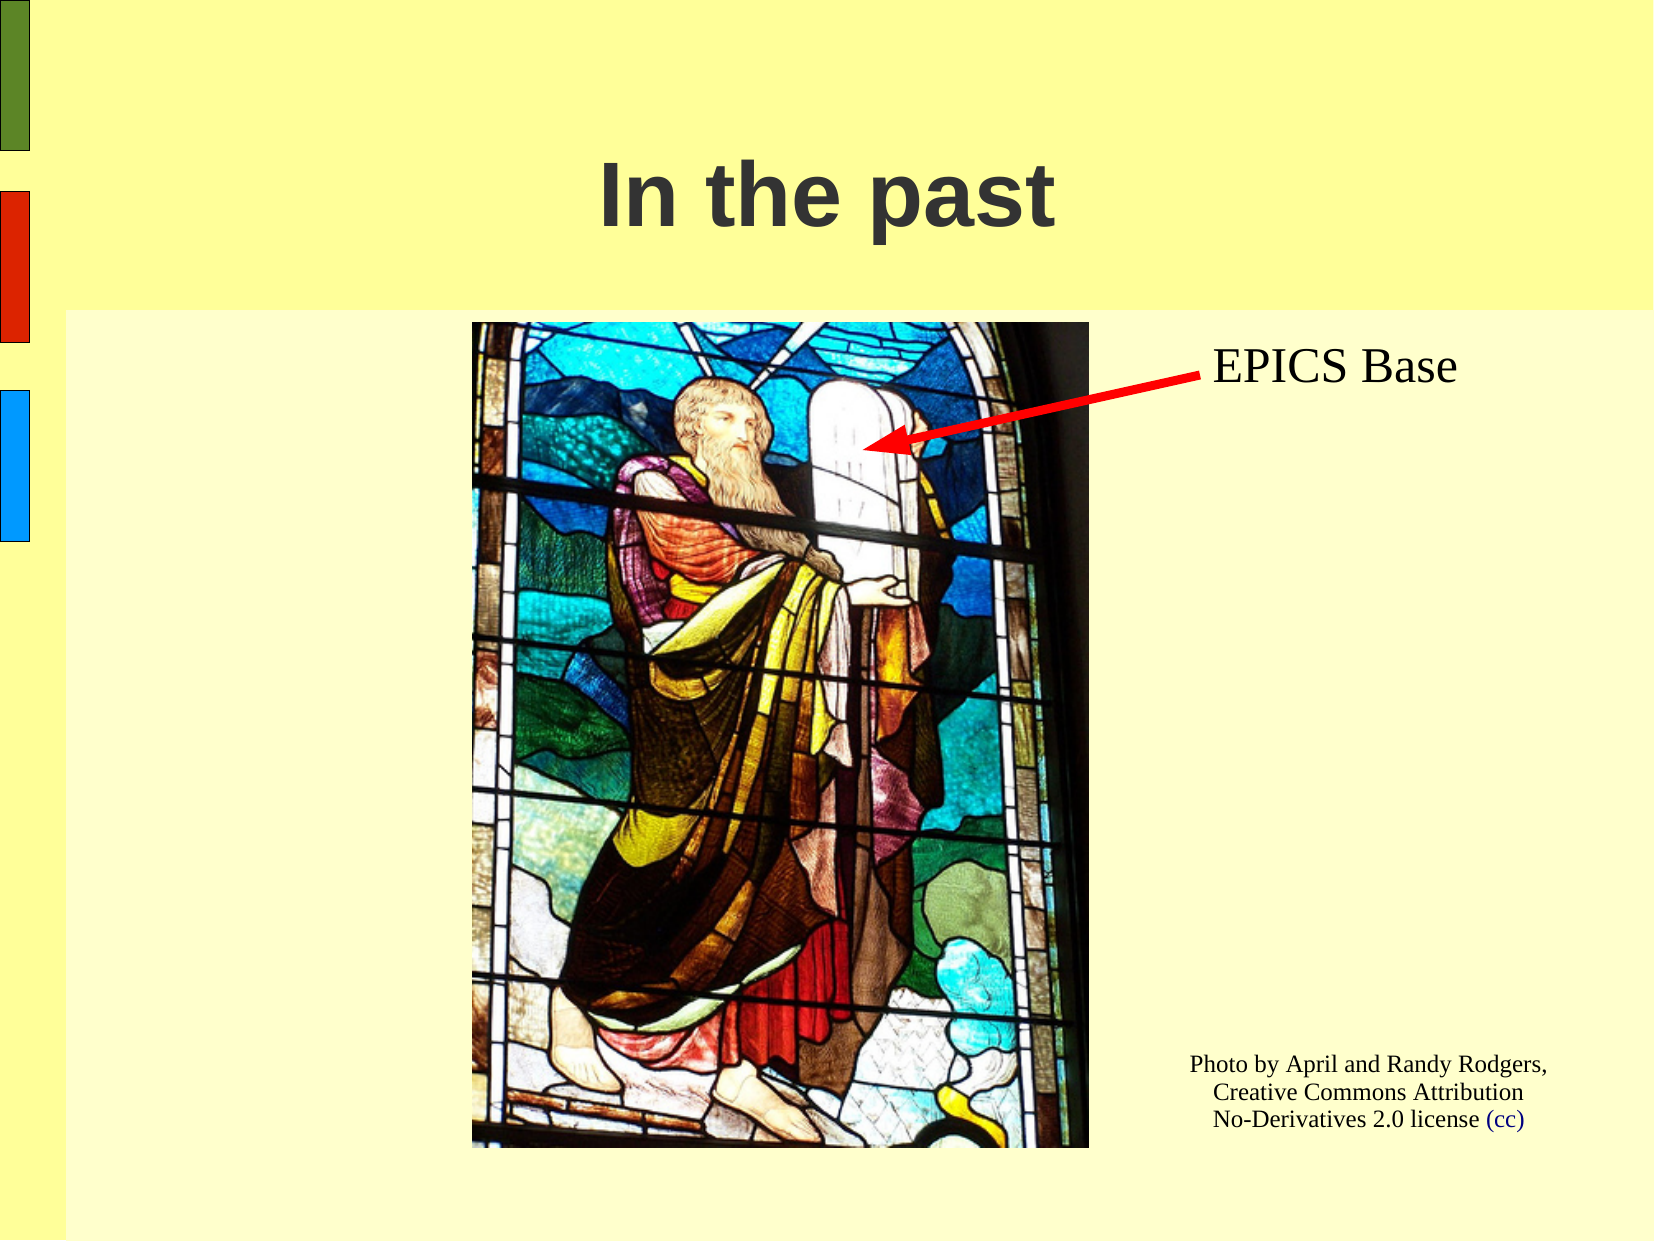

# In the past
 EPICS Base
Photo by April and Randy Rodgers,
Creative Commons Attribution
No-Derivatives 2.0 license (cc)